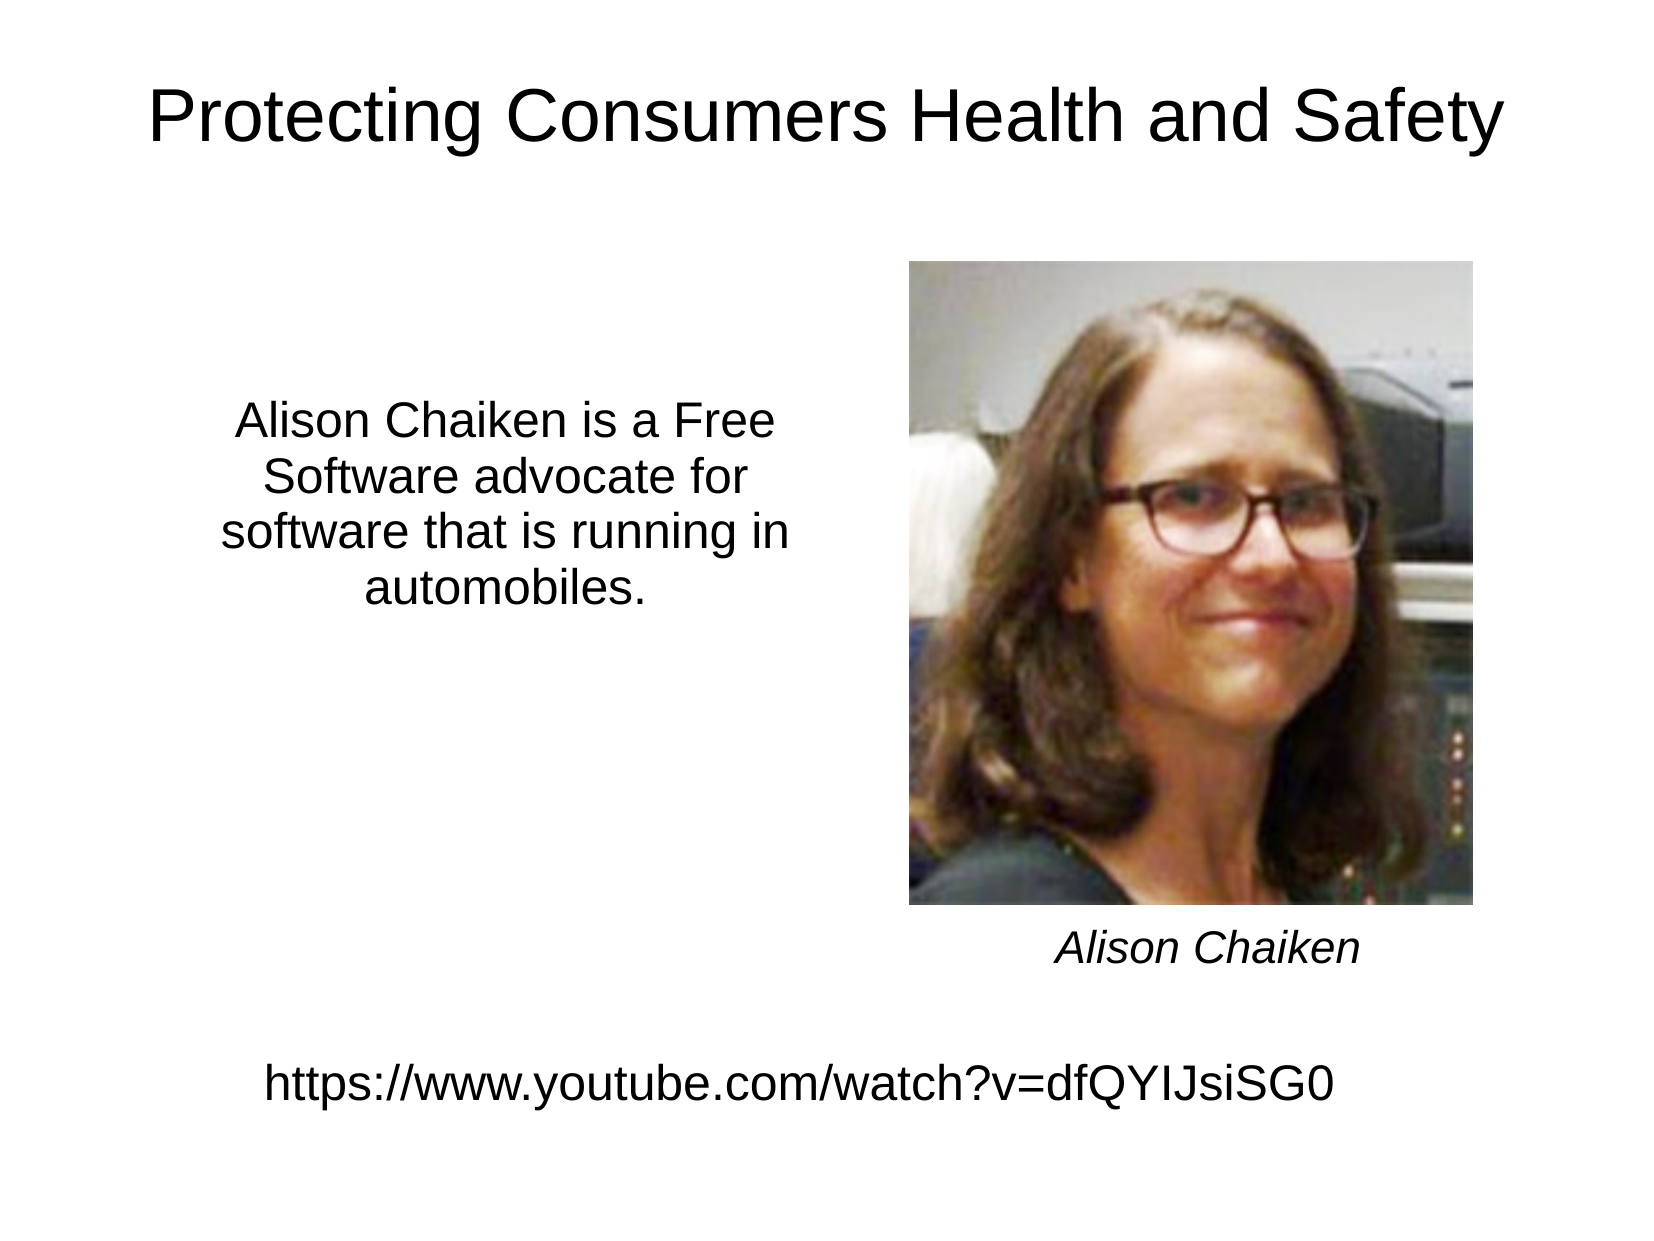

# Protecting Consumers Health and Safety
Alison Chaiken is a Free Software advocate for software that is running in automobiles.
Alison Chaiken
https://www.youtube.com/watch?v=dfQYIJsiSG0